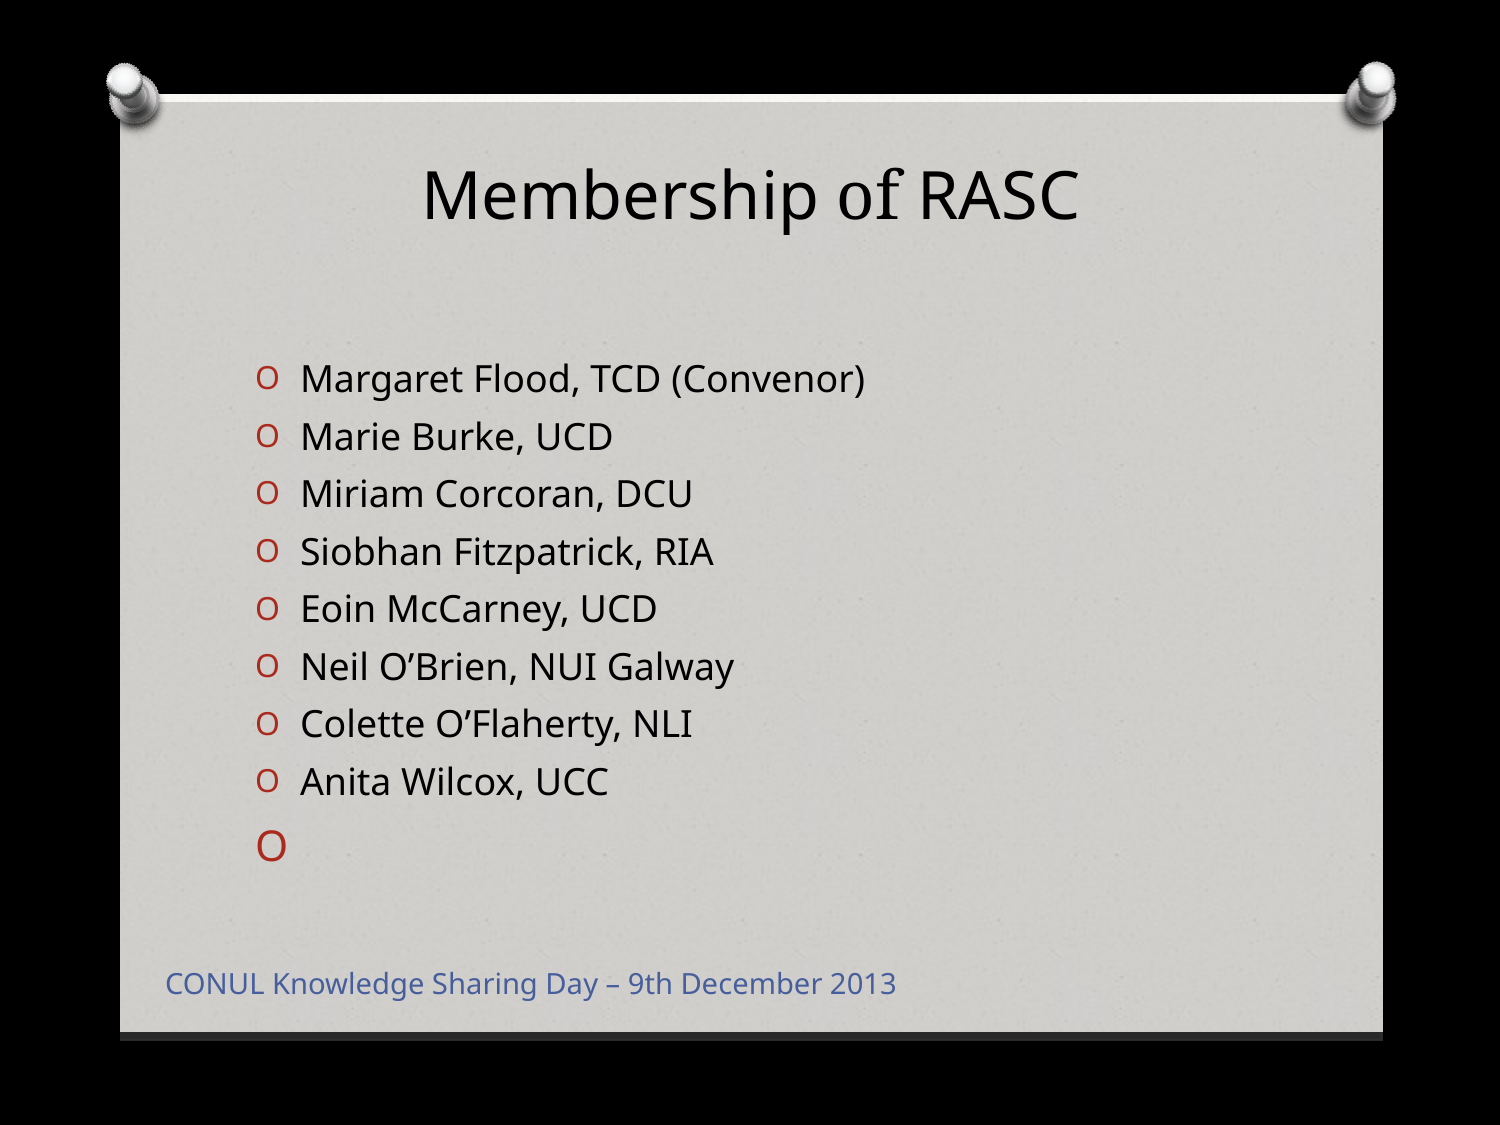

# Membership of RASC
Margaret Flood, TCD (Convenor)
Marie Burke, UCD
Miriam Corcoran, DCU
Siobhan Fitzpatrick, RIA
Eoin McCarney, UCD
Neil O’Brien, NUI Galway
Colette O’Flaherty, NLI
Anita Wilcox, UCC
CONUL Knowledge Sharing Day – 9th December 2013